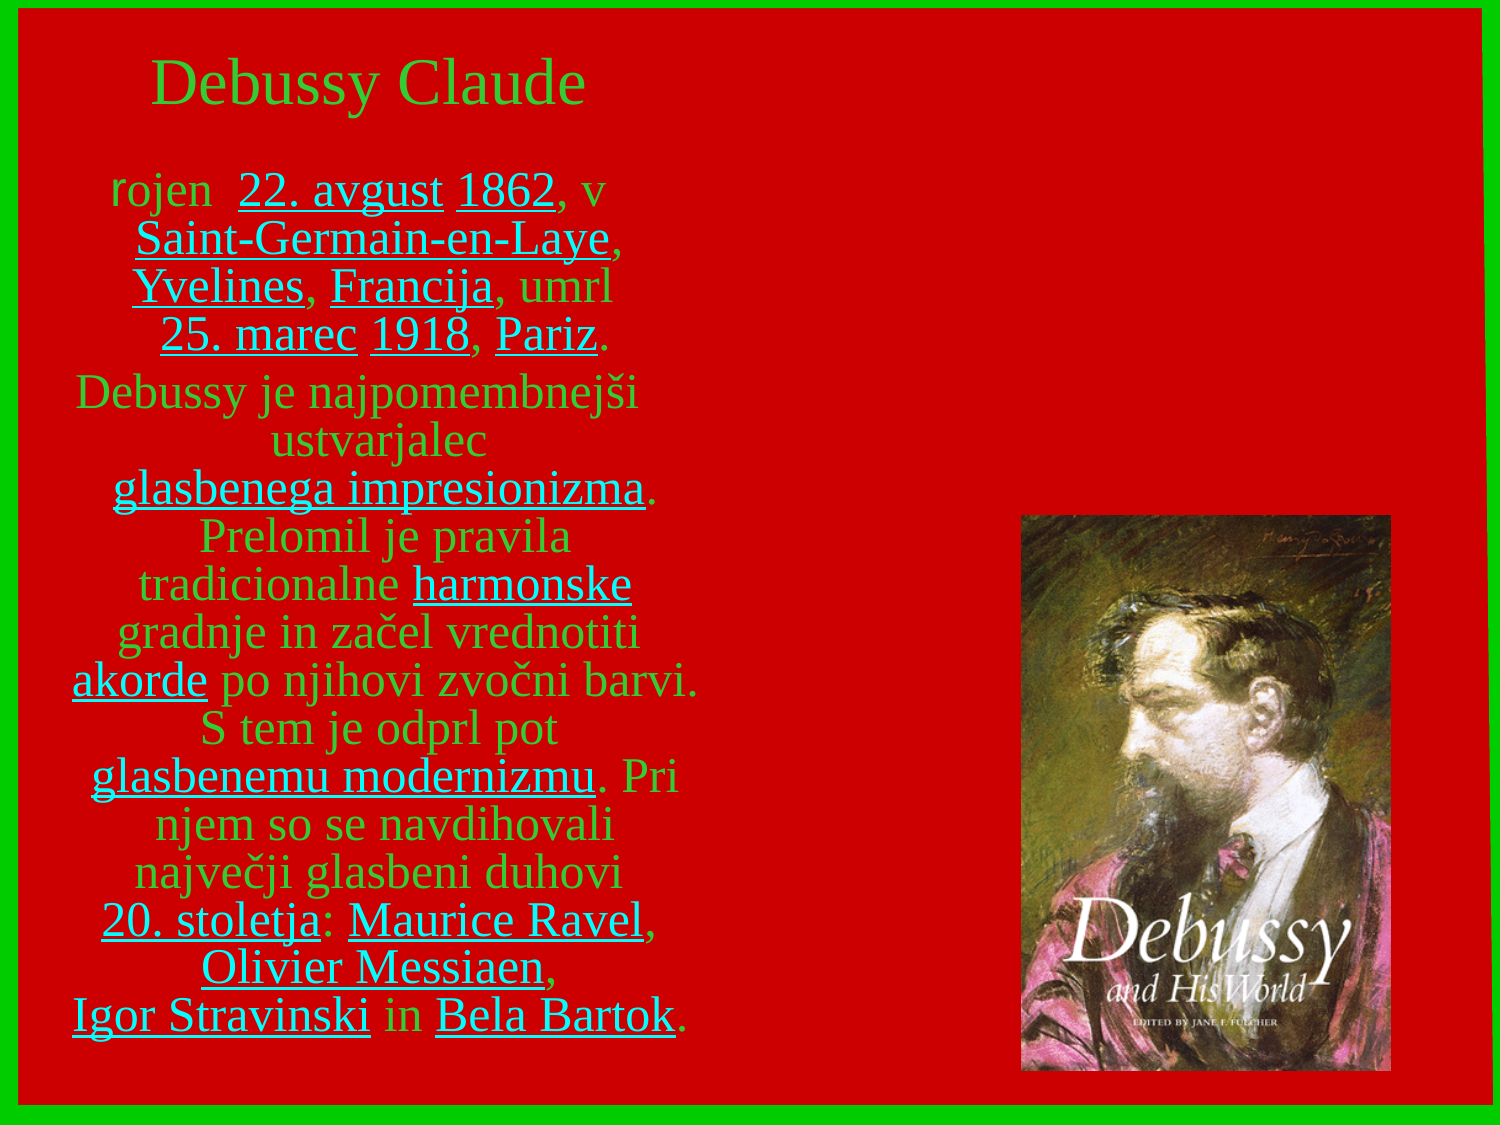

Debussy Claude
# rojen 22. avgust 1862, v Saint-Germain-en-Laye, Yvelines, Francija, umrl 25. marec 1918, Pariz.
Debussy je najpomembnejši ustvarjalec glasbenega impresionizma. Prelomil je pravila tradicionalne harmonske gradnje in začel vrednotiti akorde po njihovi zvočni barvi. S tem je odprl pot glasbenemu modernizmu. Pri njem so se navdihovali največji glasbeni duhovi 20. stoletja: Maurice Ravel, Olivier Messiaen, Igor Stravinski in Bela Bartok.